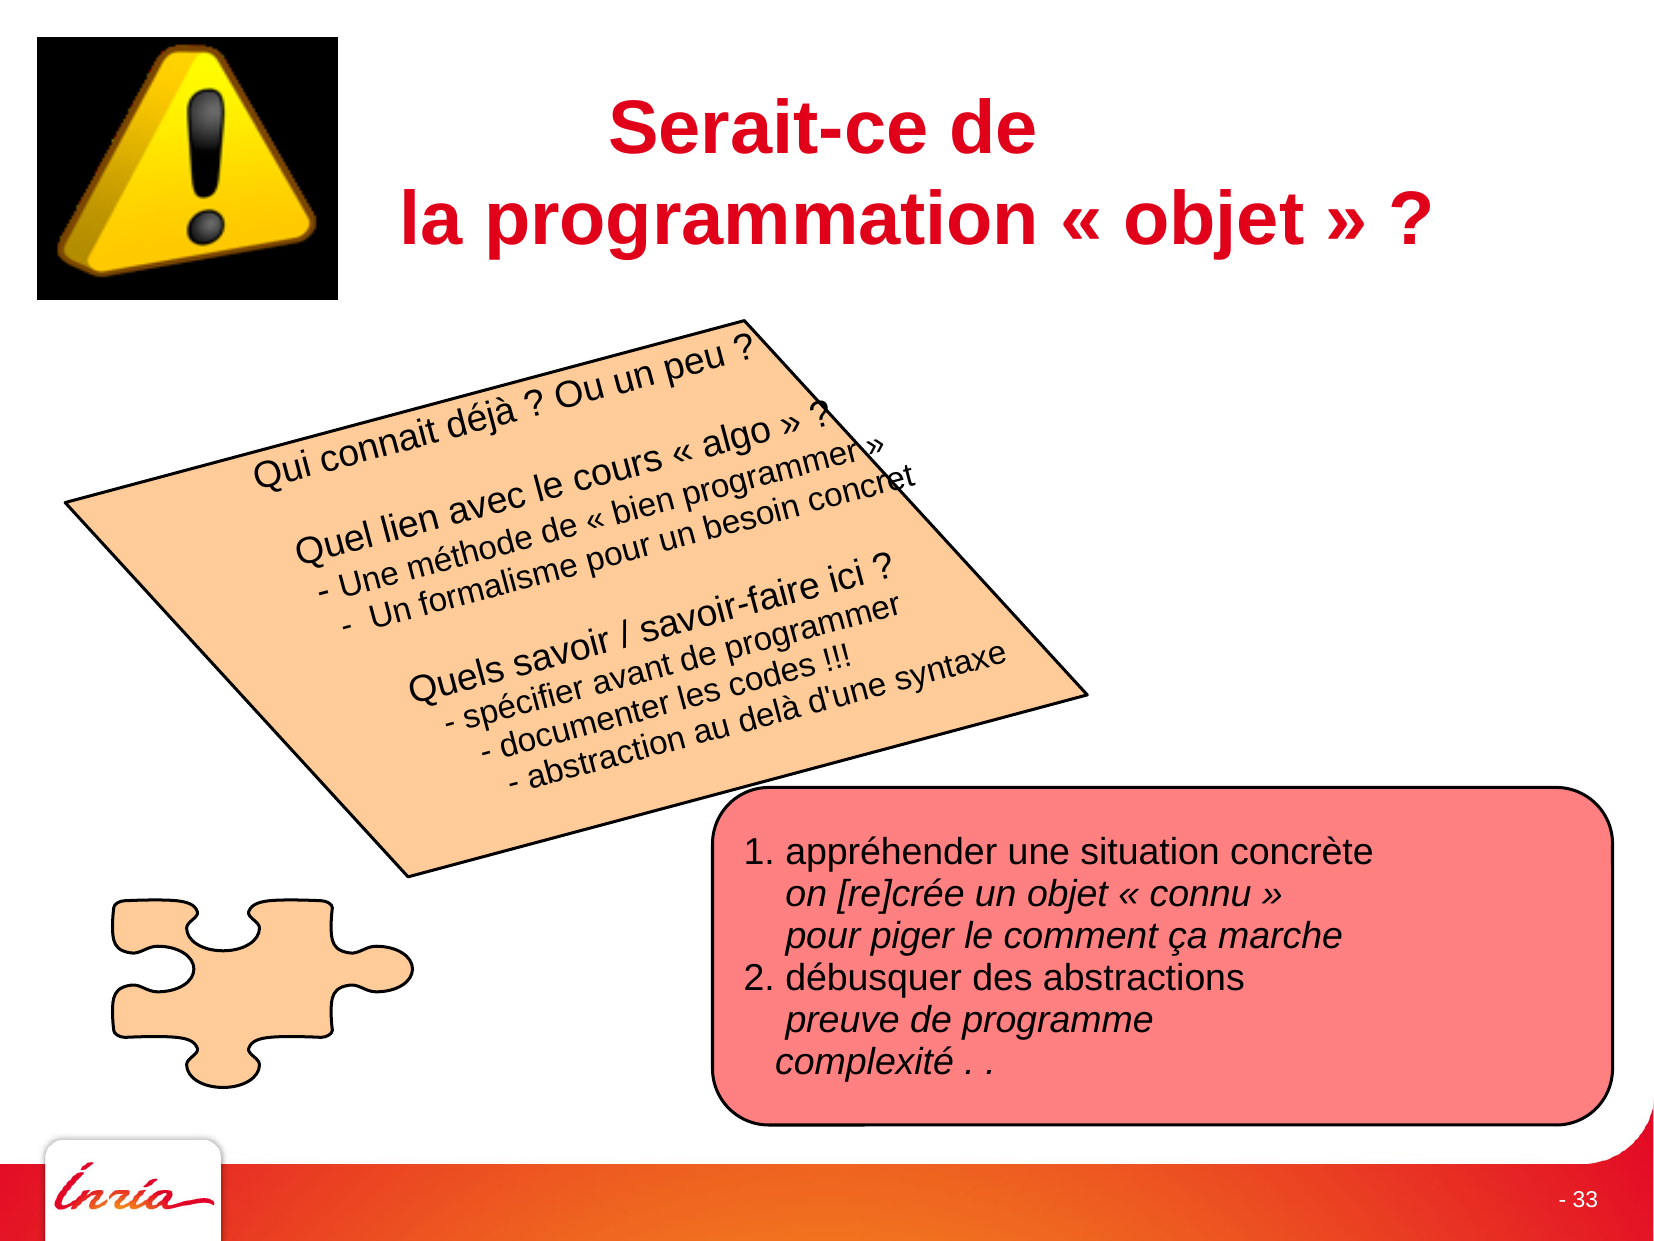

# Serait-ce de la programmation « objet » ?
Qui connait déjà ? Ou un peu ?
 Quel lien avec le cours « algo » ?
 - Une méthode de « bien programmer »
 - Un formalisme pour un besoin concret
 Quels savoir / savoir-faire ici ?
 - spécifier avant de programmer
 - documenter les codes !!!
 - abstraction au delà d'une syntaxe
1. appréhender une situation concrète
 on [re]crée un objet « connu »
 pour piger le comment ça marche
2. débusquer des abstractions
 preuve de programme
 complexité . .